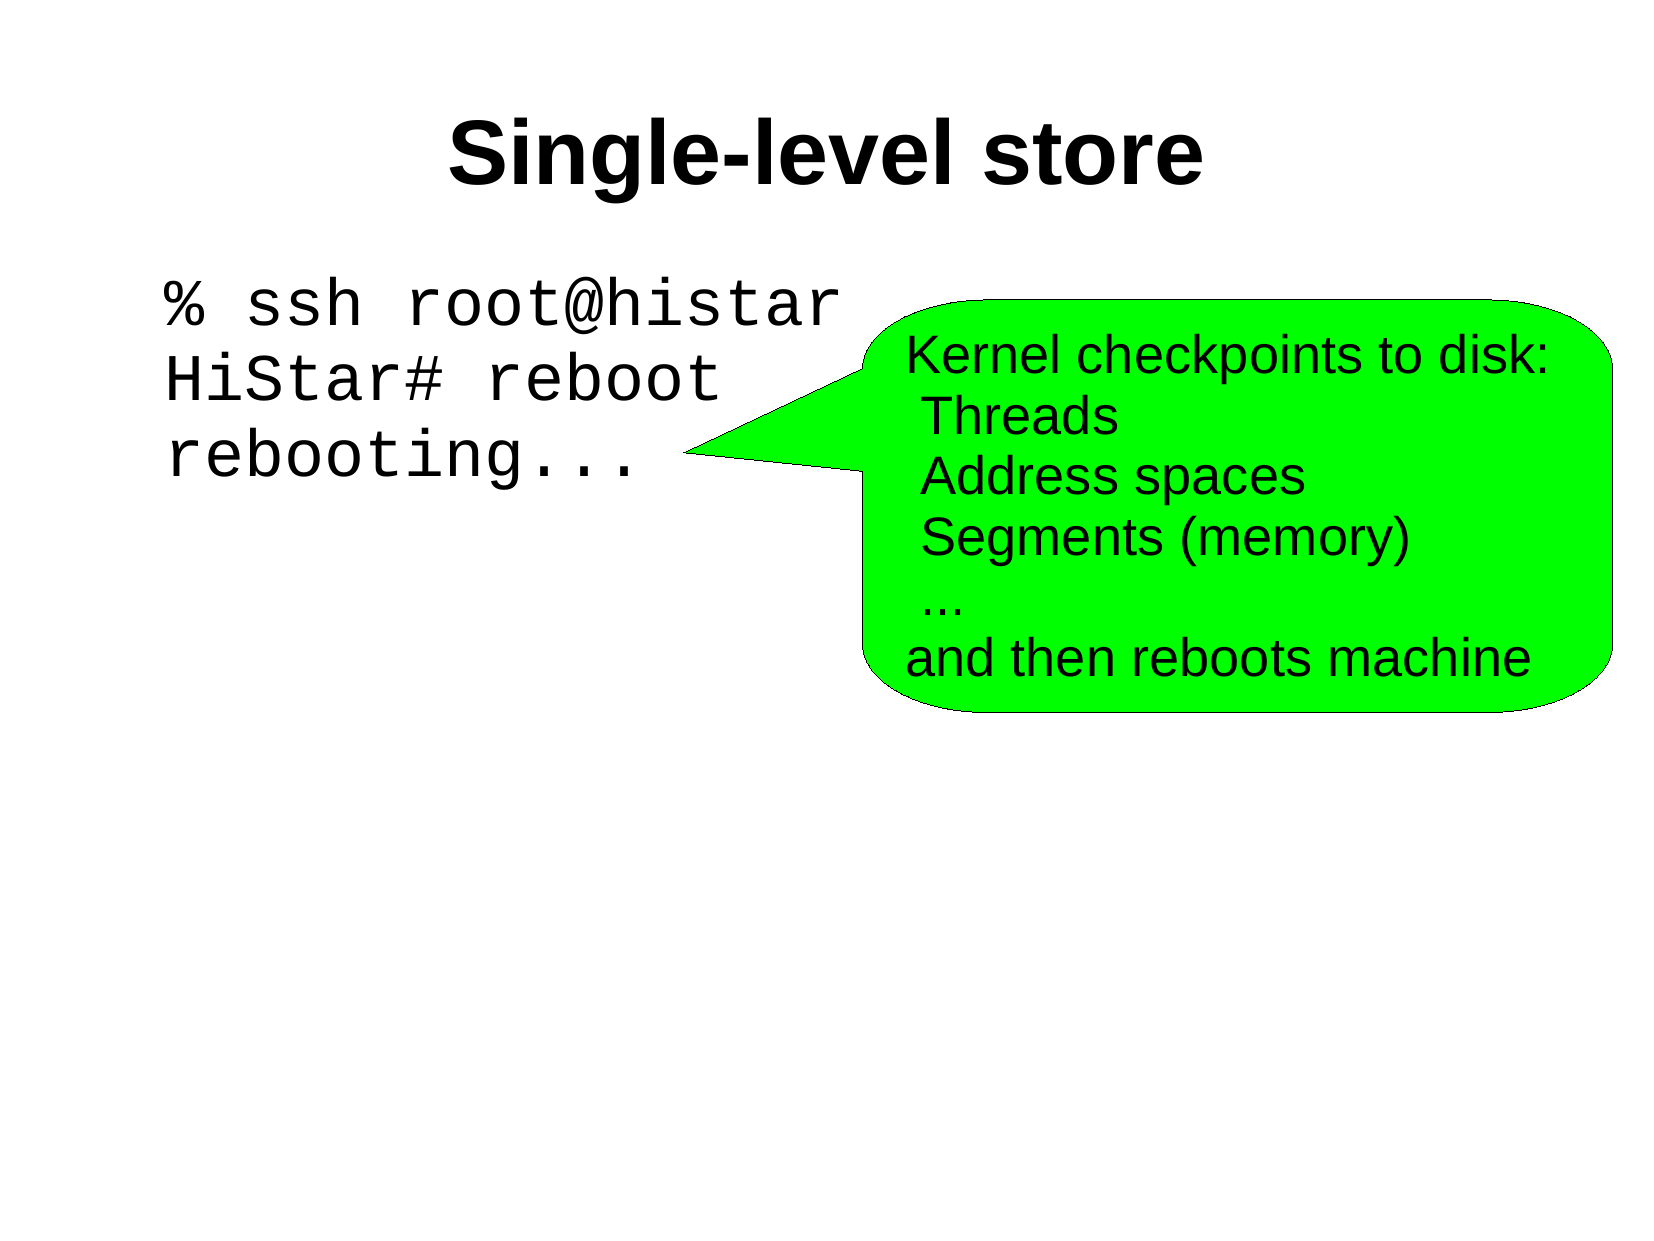

# Single-level store
% ssh root@histar
HiStar# reboot
rebooting...
Kernel checkpoints to disk:
 Threads
 Address spaces
 Segments (memory)
 ...
and then reboots machine